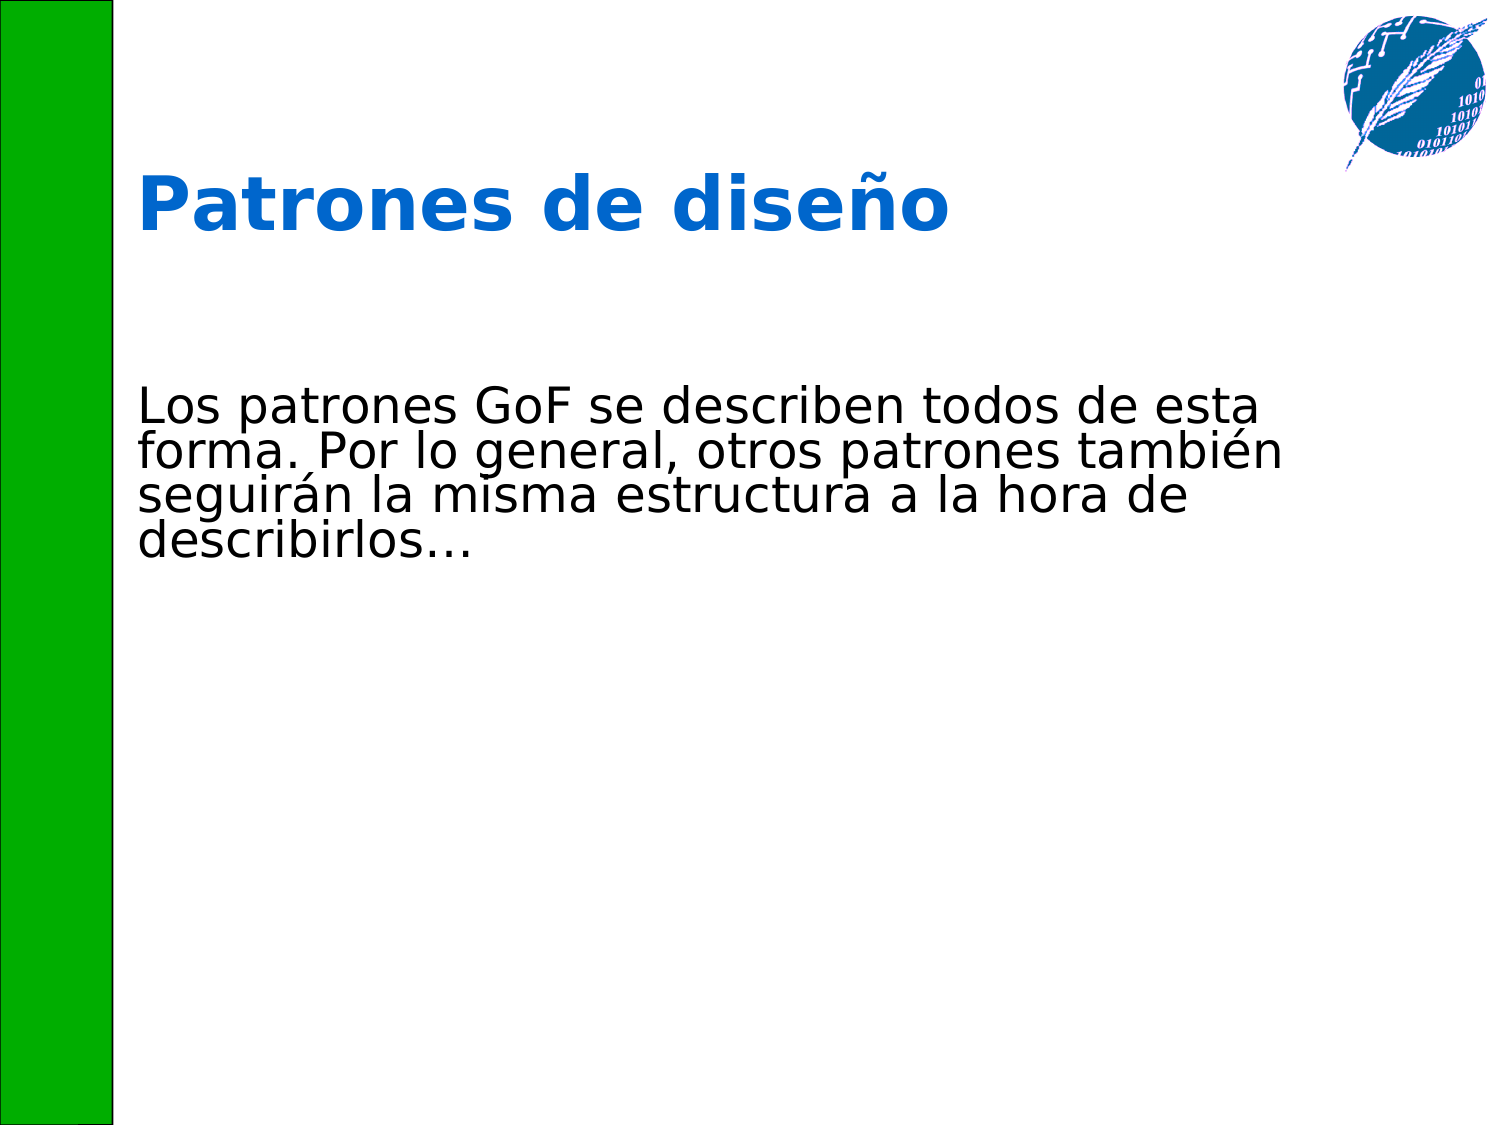

# Patrones de diseño
Los patrones GoF se describen todos de esta forma. Por lo general, otros patrones también seguirán la misma estructura a la hora de describirlos…